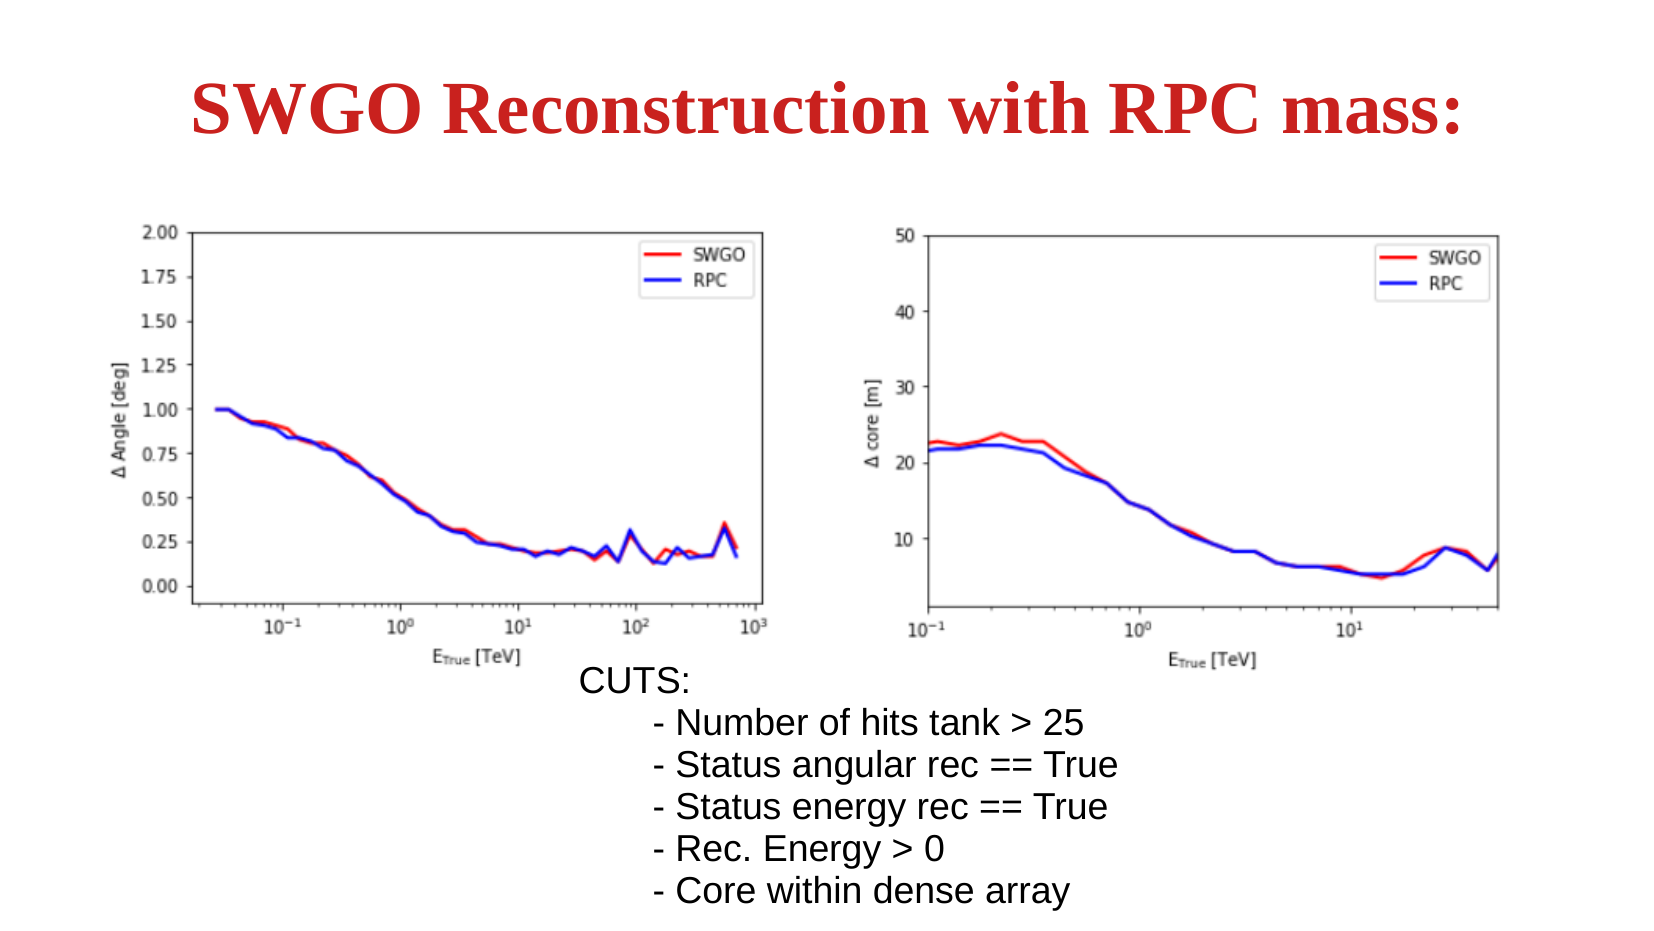

SWGO Reconstruction with RPC mass:
CUTS:
	- Number of hits tank > 25
	- Status angular rec == True
	- Status energy rec == True
	- Rec. Energy > 0
	- Core within dense array